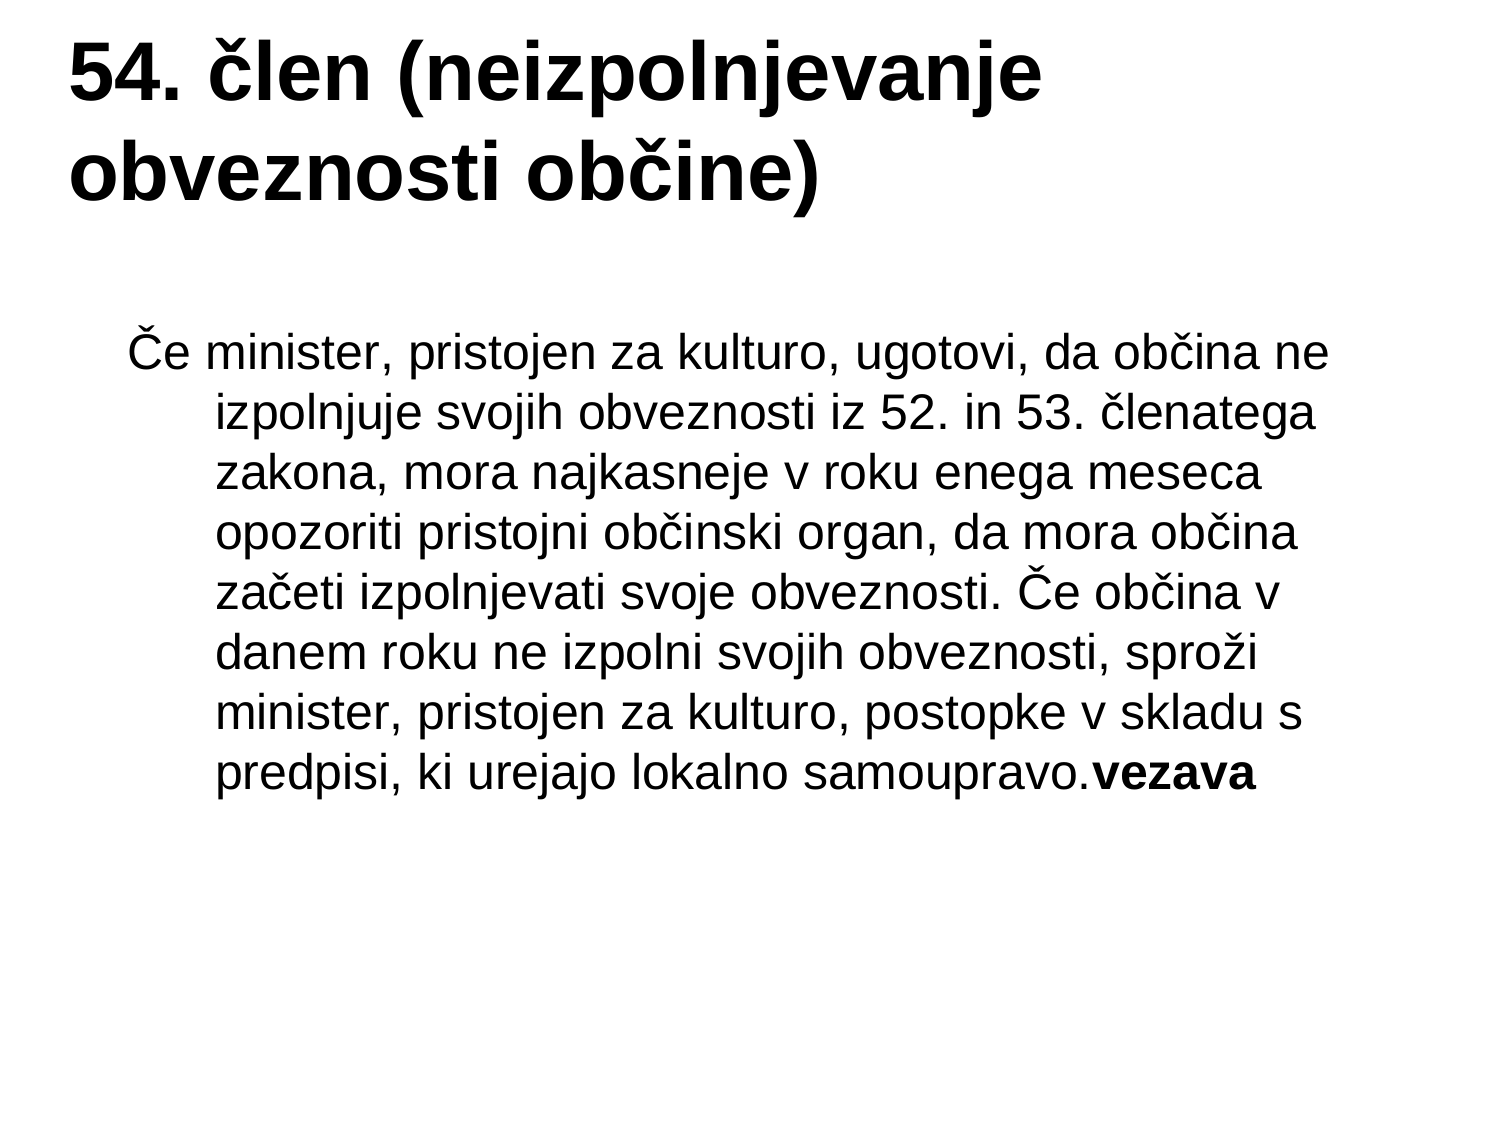

# 54. člen (neizpolnjevanje obveznosti občine)
Če minister, pristojen za kulturo, ugotovi, da občina ne izpolnjuje svojih obveznosti iz 52. in 53. členatega zakona, mora najkasneje v roku enega meseca opozoriti pristojni občinski organ, da mora občina začeti izpolnjevati svoje obveznosti. Če občina v danem roku ne izpolni svojih obveznosti, sproži minister, pristojen za kulturo, postopke v skladu s predpisi, ki urejajo lokalno samoupravo.vezava
Primoz Juznic, BINK, FF, Univerza v Ljubljani